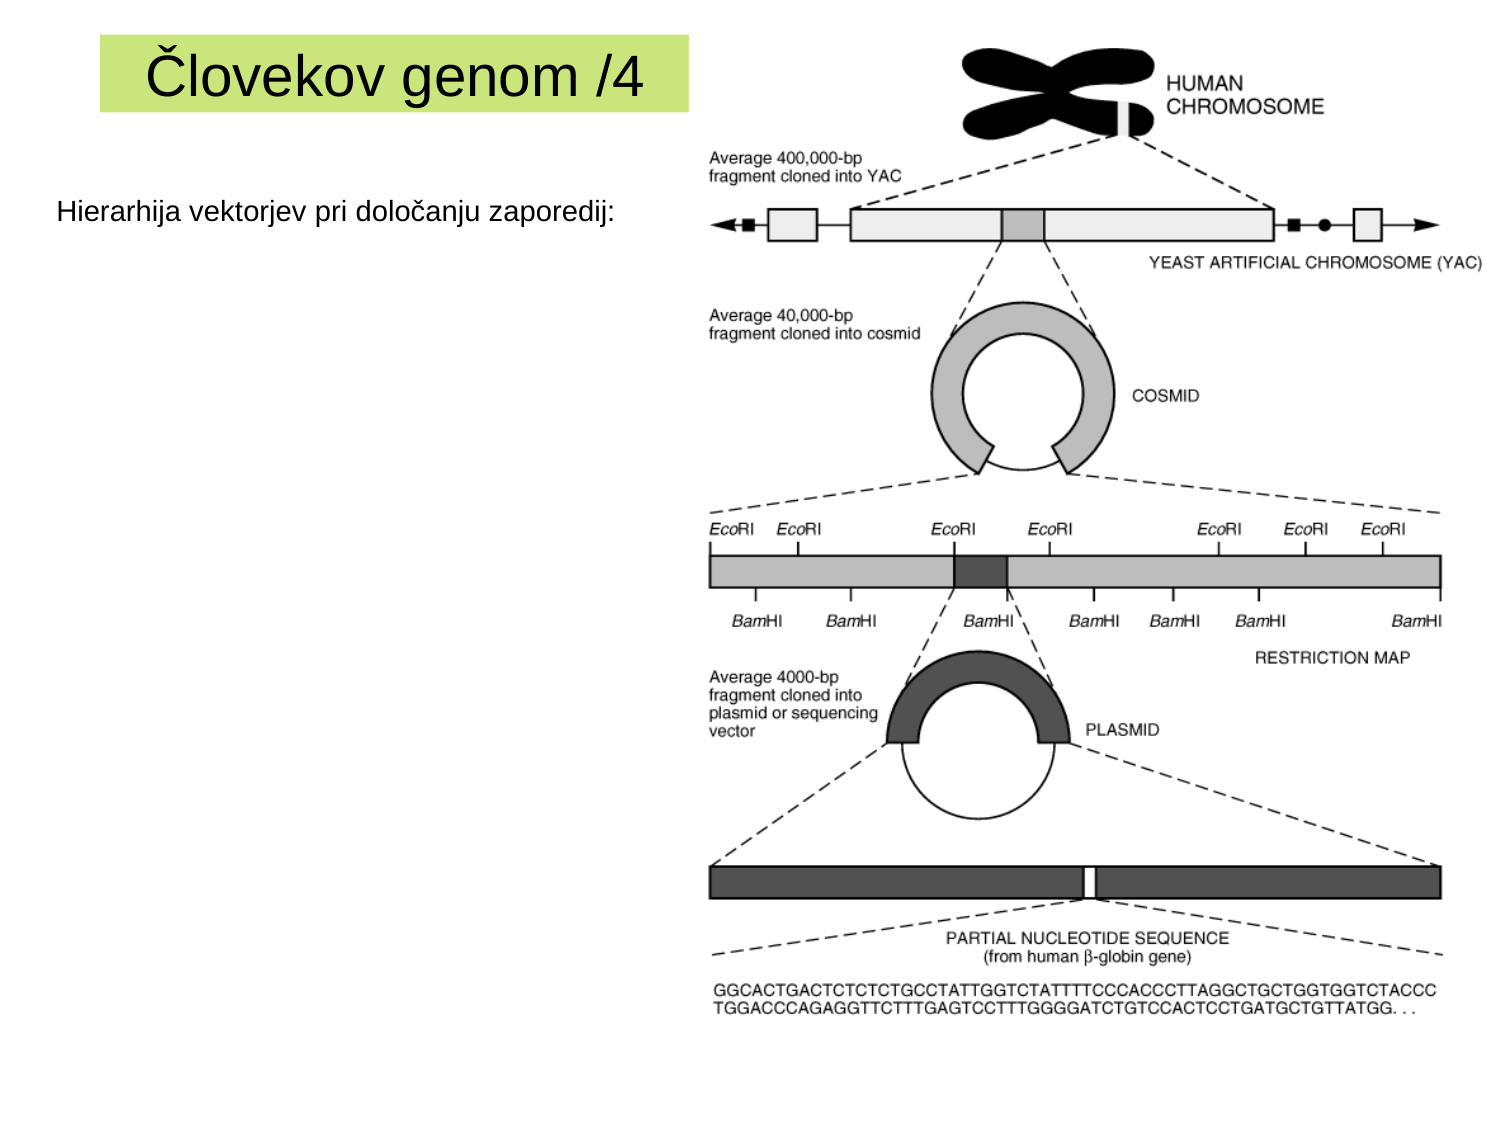

# Človekov genom /4
Hierarhija vektorjev pri določanju zaporedij: